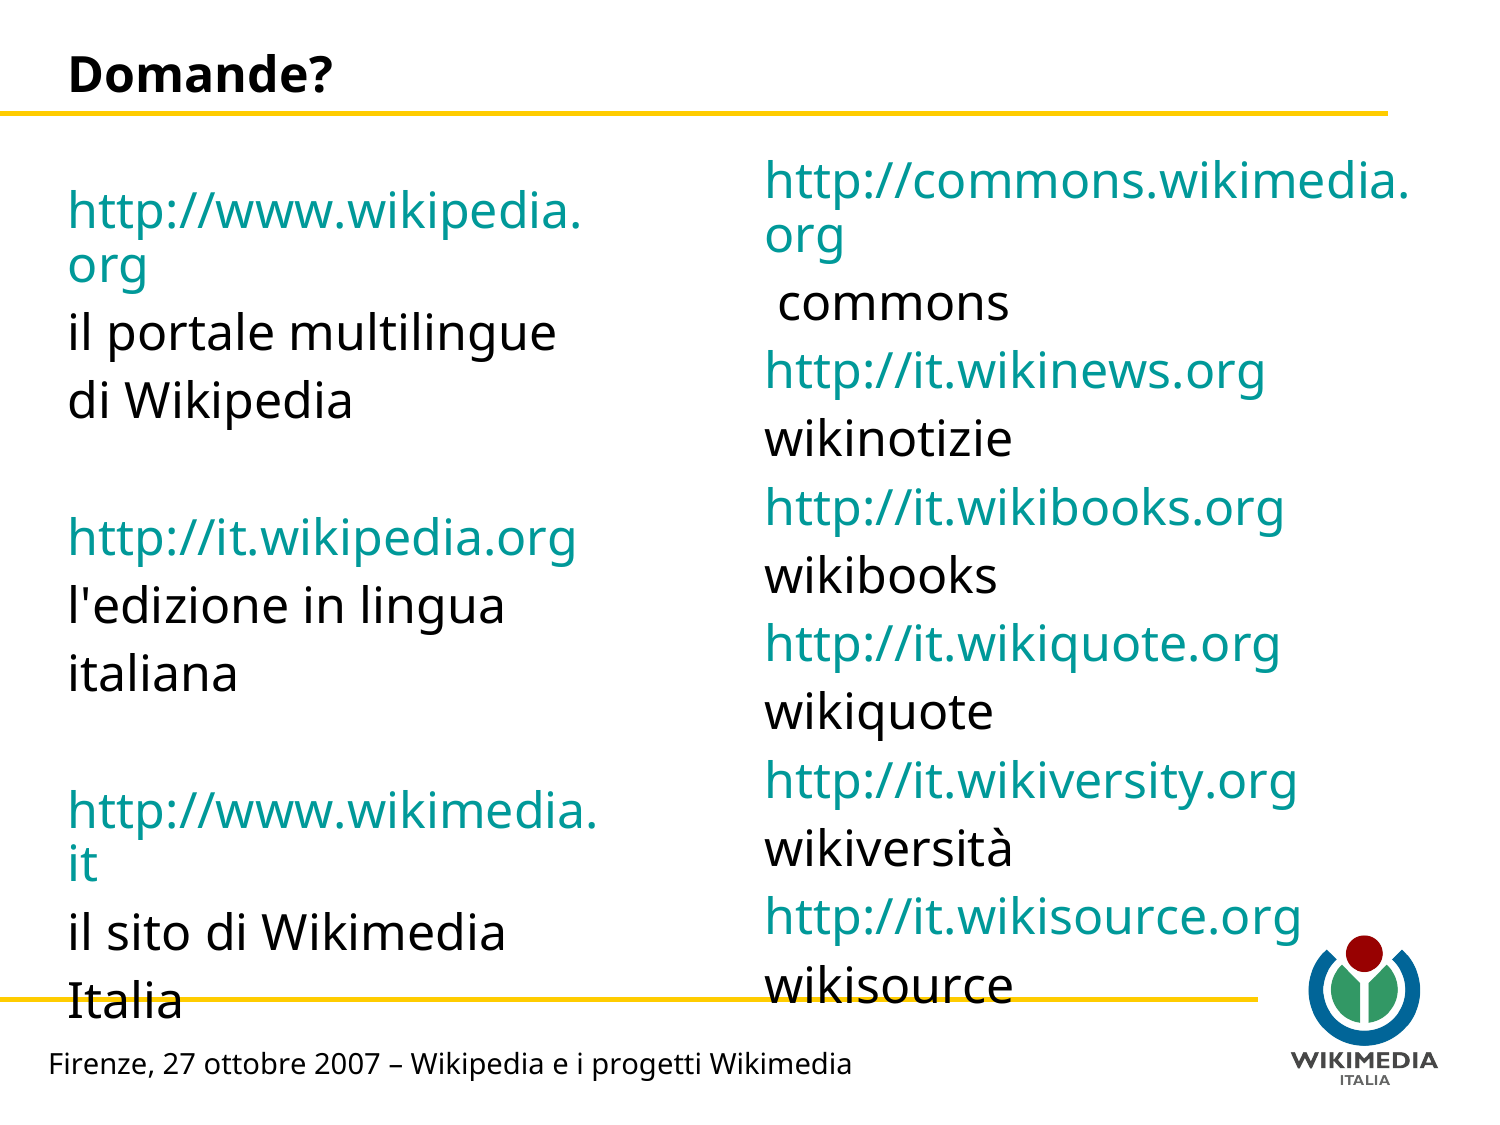

Domande?
http://www.wikipedia.org
il portale multilingue di Wikipedia
http://it.wikipedia.org
l'edizione in lingua italiana
http://www.wikimedia.it
il sito di Wikimedia Italia
http://commons.wikimedia.org commons
http://it.wikinews.org
wikinotizie
http://it.wikibooks.org
wikibooks
http://it.wikiquote.org
wikiquote
http://it.wikiversity.org
wikiversità
http://it.wikisource.org
wikisource
Firenze, 27 ottobre 2007 – Wikipedia e i progetti Wikimedia